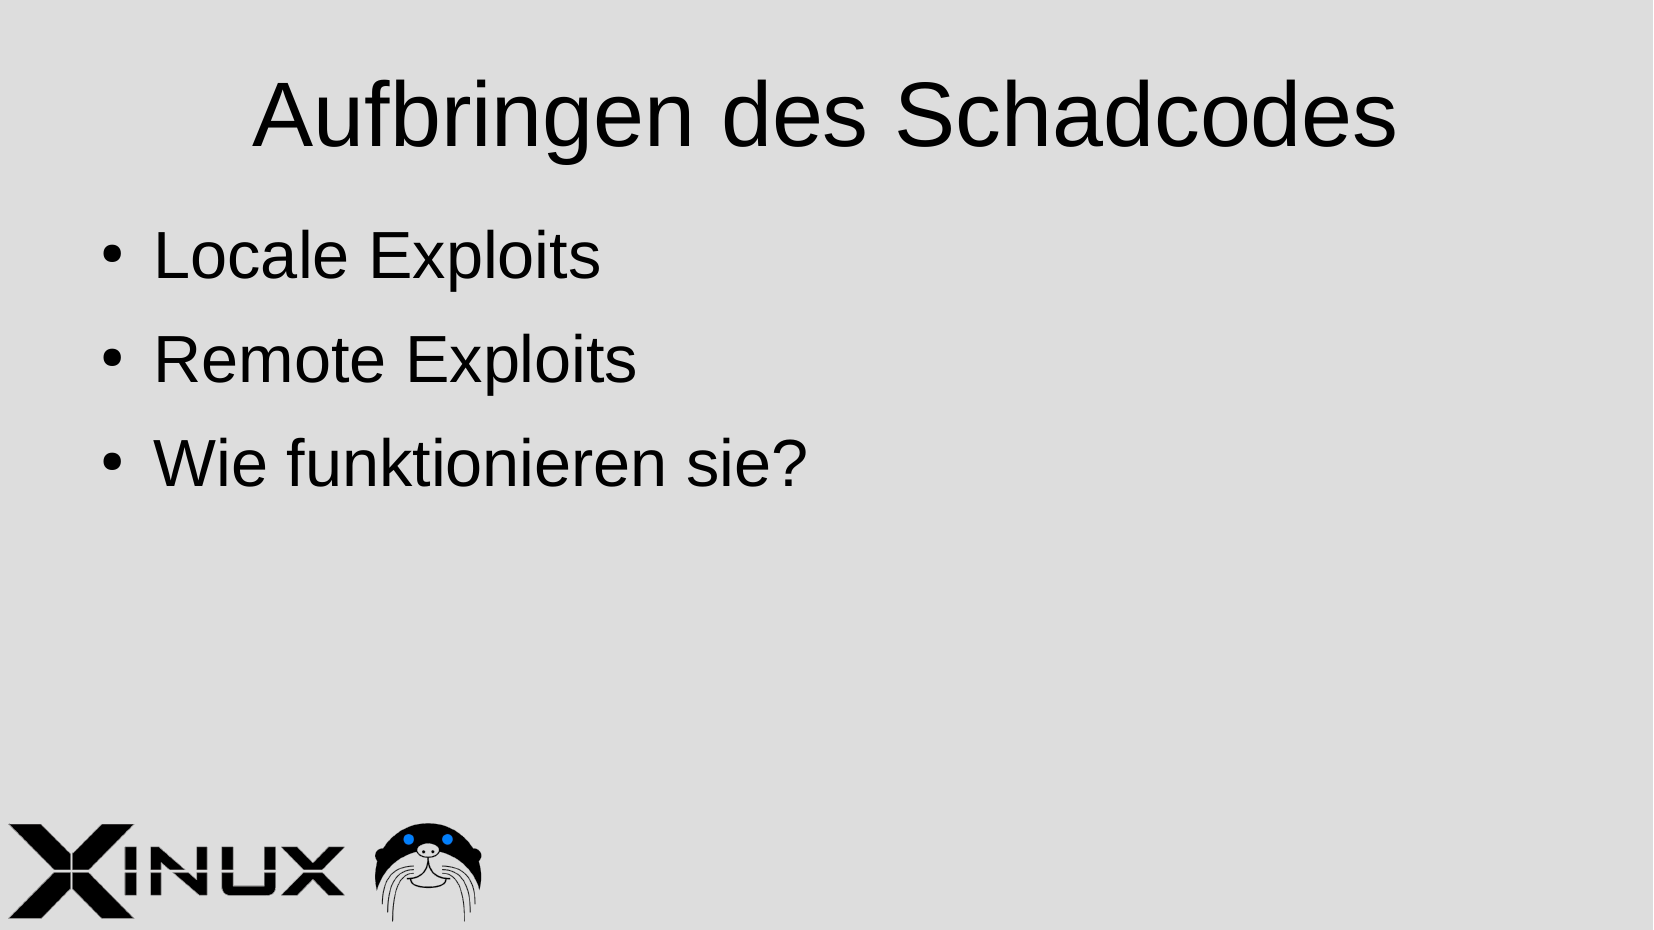

# Aufbringen des Schadcodes
Locale Exploits
Remote Exploits
Wie funktionieren sie?